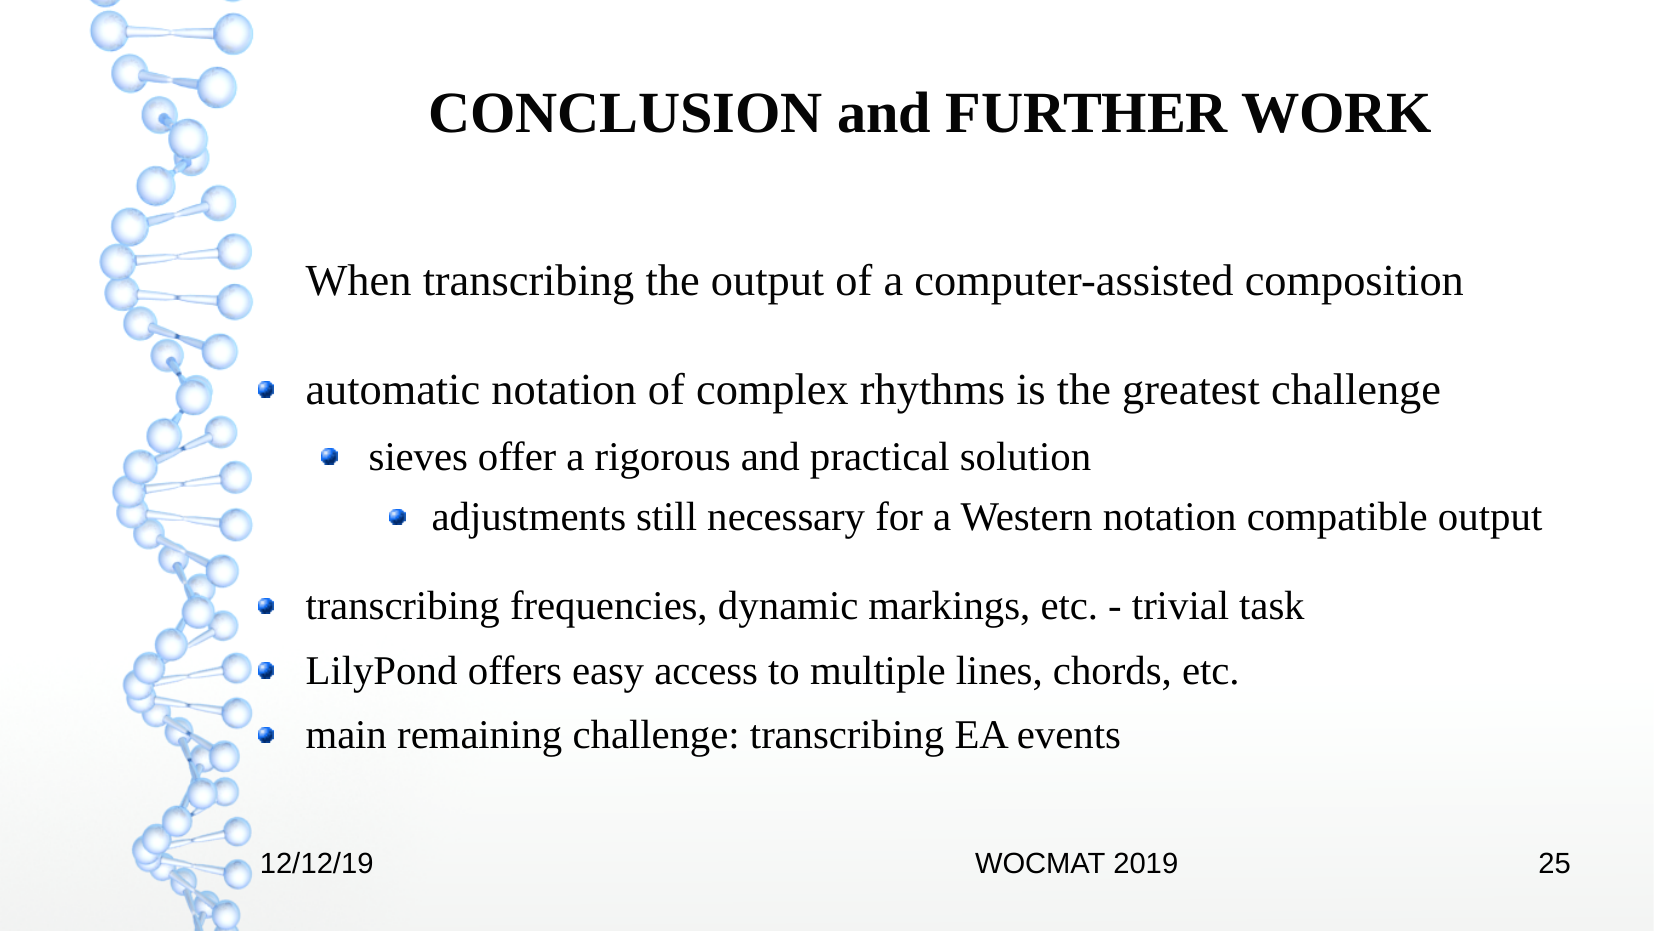

# CONCLUSION and FURTHER WORK
When transcribing the output of a computer-assisted composition
automatic notation of complex rhythms is the greatest challenge
sieves offer a rigorous and practical solution
adjustments still necessary for a Western notation compatible output
transcribing frequencies, dynamic markings, etc. - trivial task
LilyPond offers easy access to multiple lines, chords, etc.
main remaining challenge: transcribing EA events
12/12/19
WOCMAT 2019
25